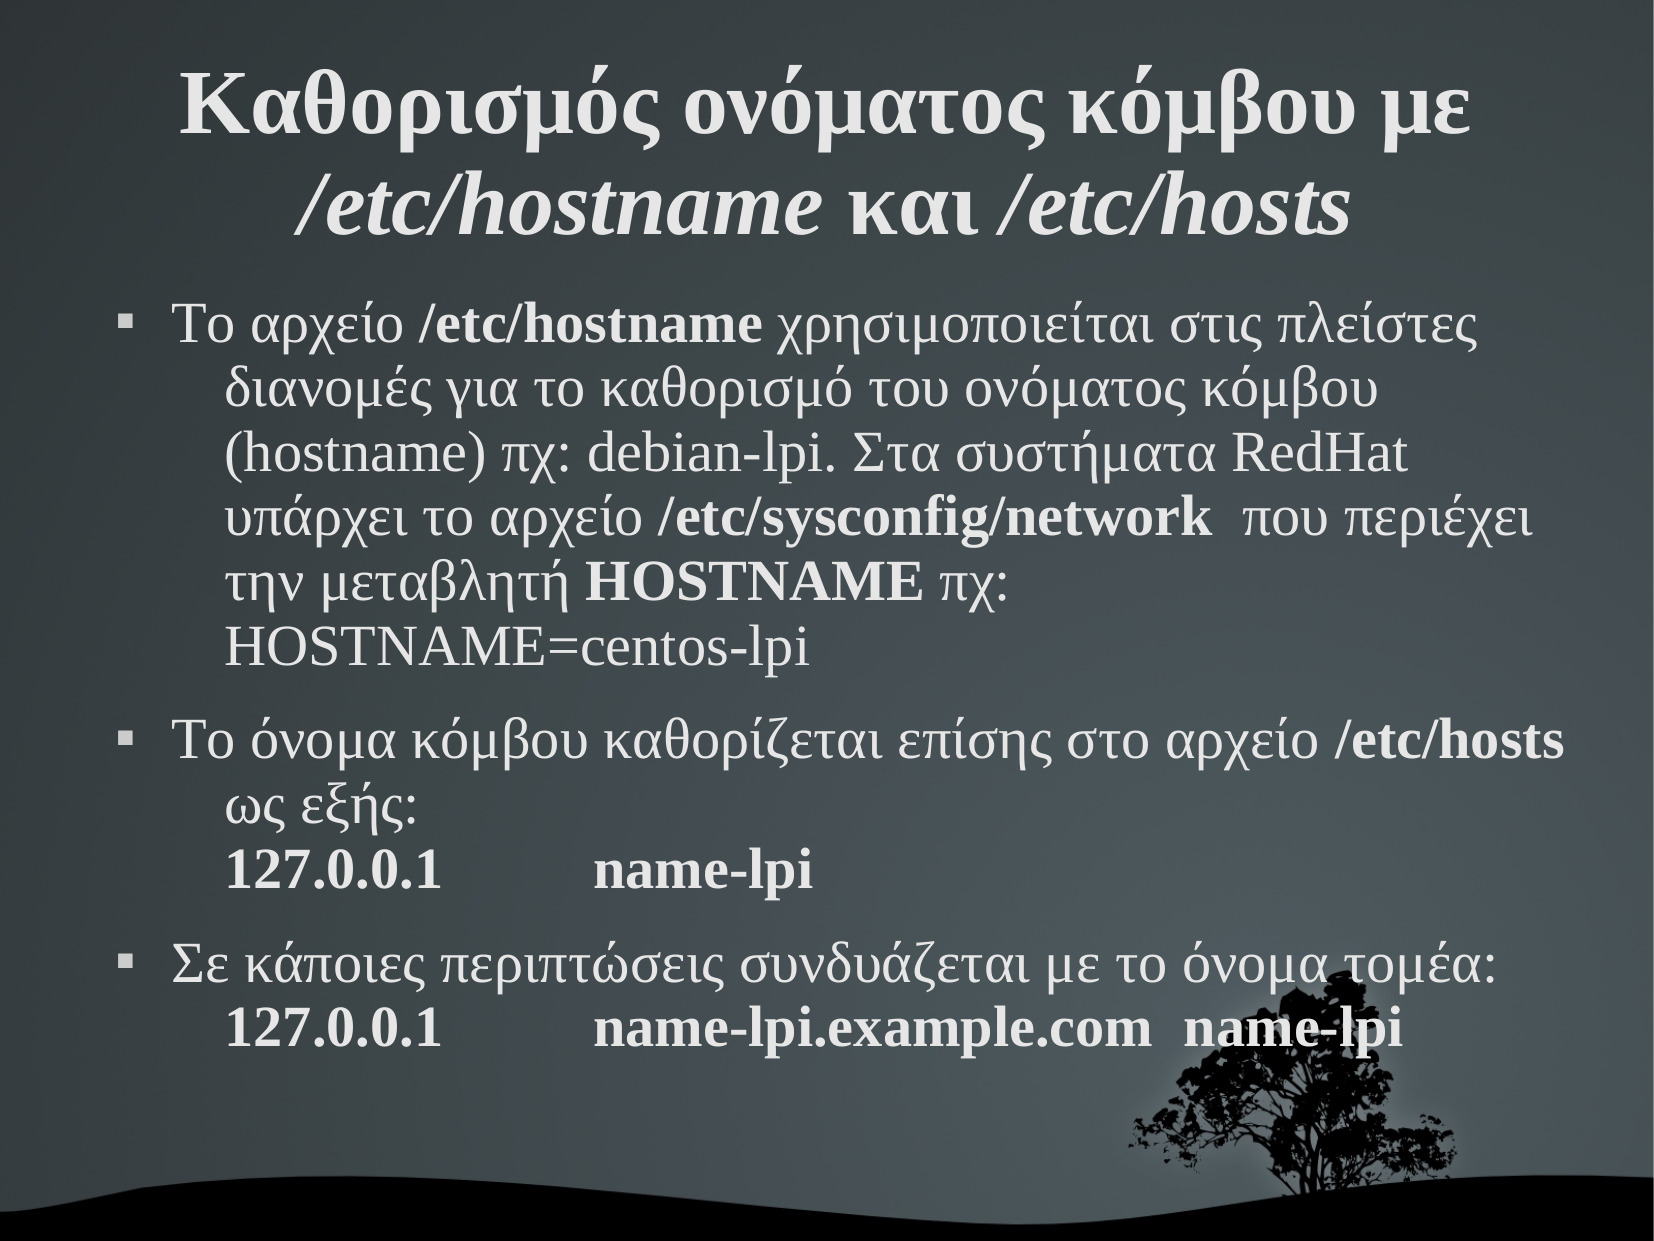

# Καθορισμός ονόματος κόμβου με /etc/hostname και /etc/hosts
Το αρχείο /etc/hostname χρησιμοποιείται στις πλείστες διανομές για το καθορισμό του ονόματος κόμβου (hostname) πχ: debian-lpi. Στα συστήματα RedHat υπάρχει το αρχείο /etc/sysconfig/network που περιέχει την μεταβλητή HOSTNAME πχ:
HOSTNAME=centos-lpi
Το όνομα κόμβου καθορίζεται επίσης στο αρχείο /etc/hosts ως εξής:
127.0.0.1			name-lpi
Σε κάποιες περιπτώσεις συνδυάζεται με το όνομα τομέα:
127.0.0.1			name-lpi.example.com	name-lpi